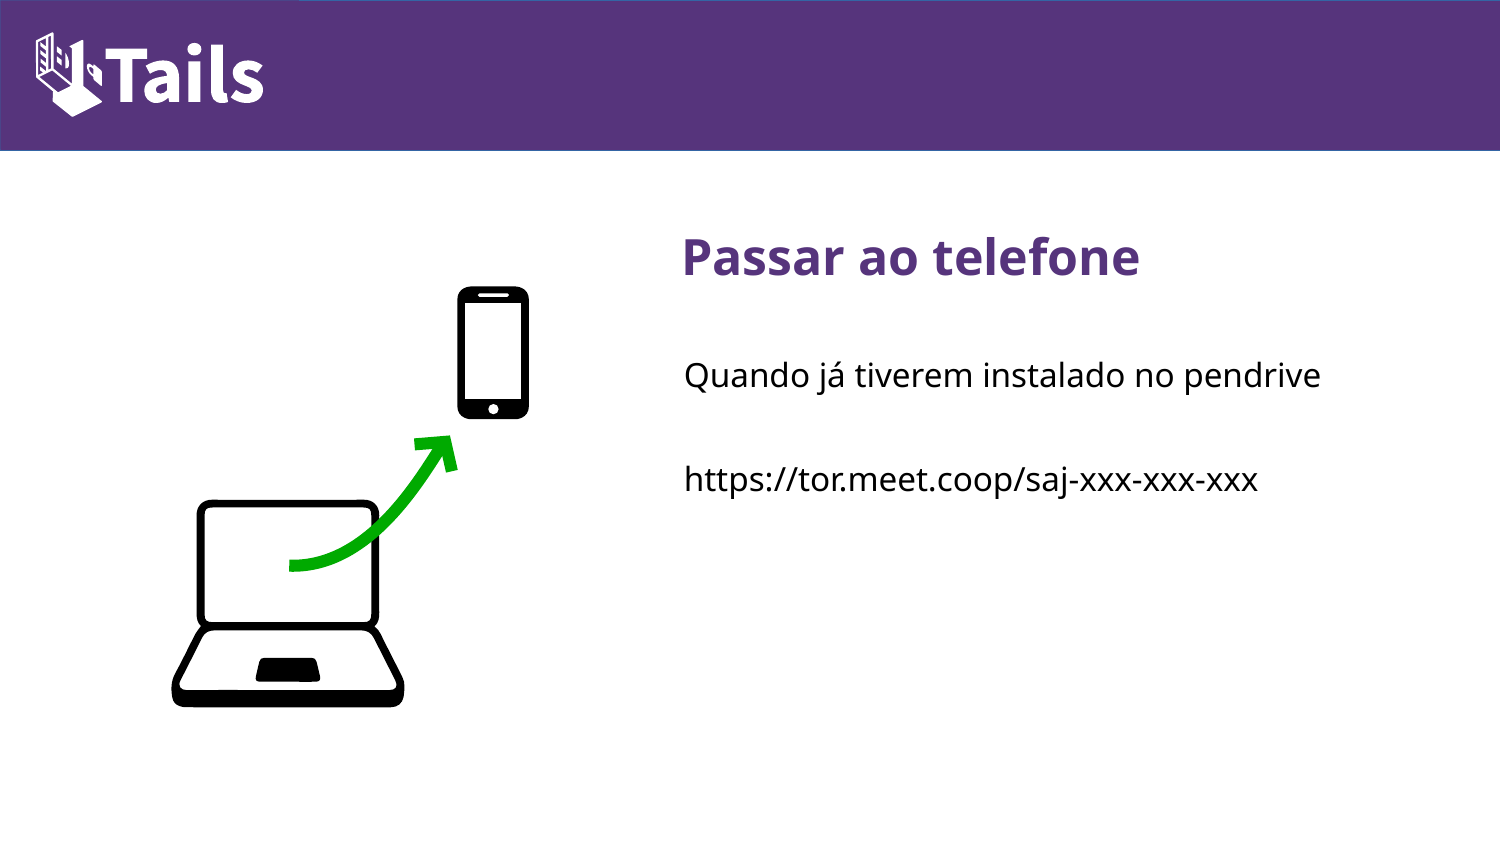

# Passar ao telefone
Quando já tiverem instalado no pendrive
https://tor.meet.coop/saj-xxx-xxx-xxx